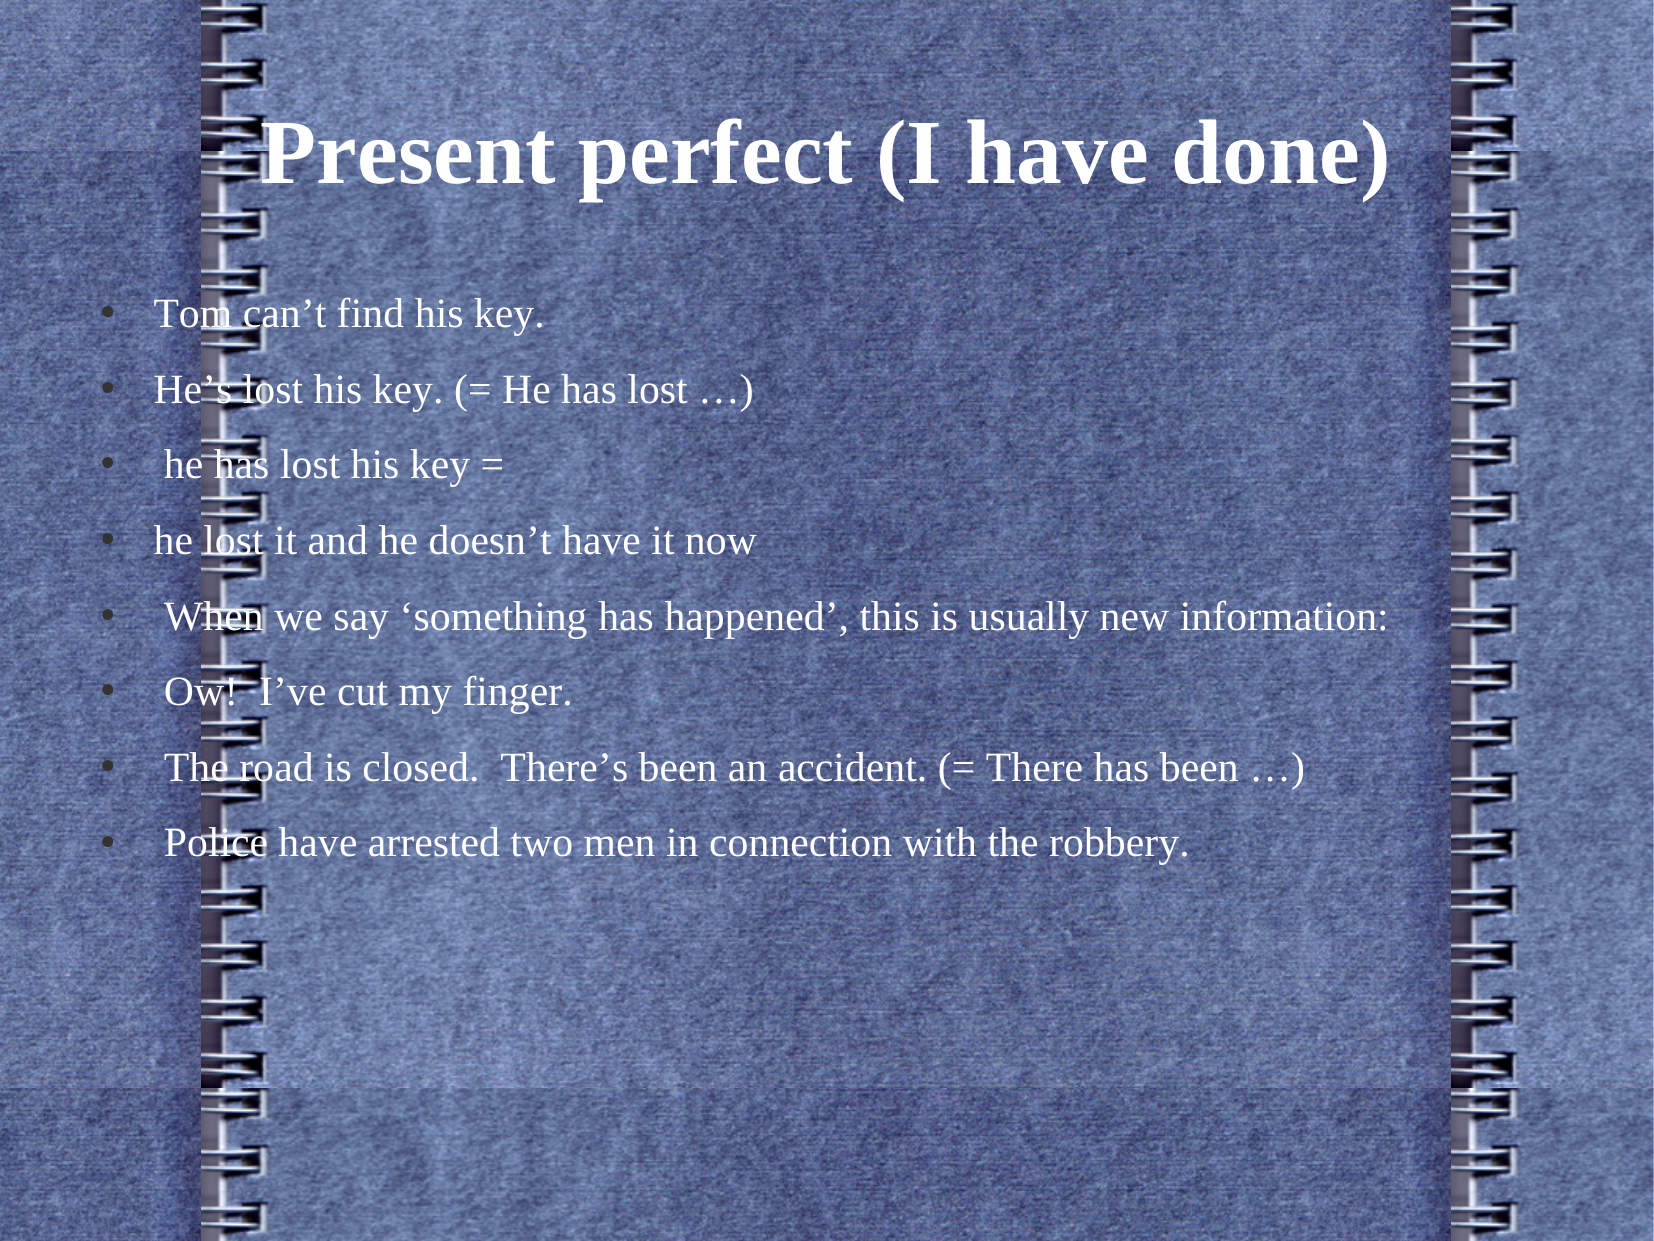

# Present perfect (I have done)
Tom can’t find his key.
He’s lost his key. (= He has lost …)
 he has lost his key =
he lost it and he doesn’t have it now
 When we say ‘something has happened’, this is usually new information:
 Ow! I’ve cut my finger.
 The road is closed. There’s been an accident. (= There has been …)
 Police have arrested two men in connection with the robbery.